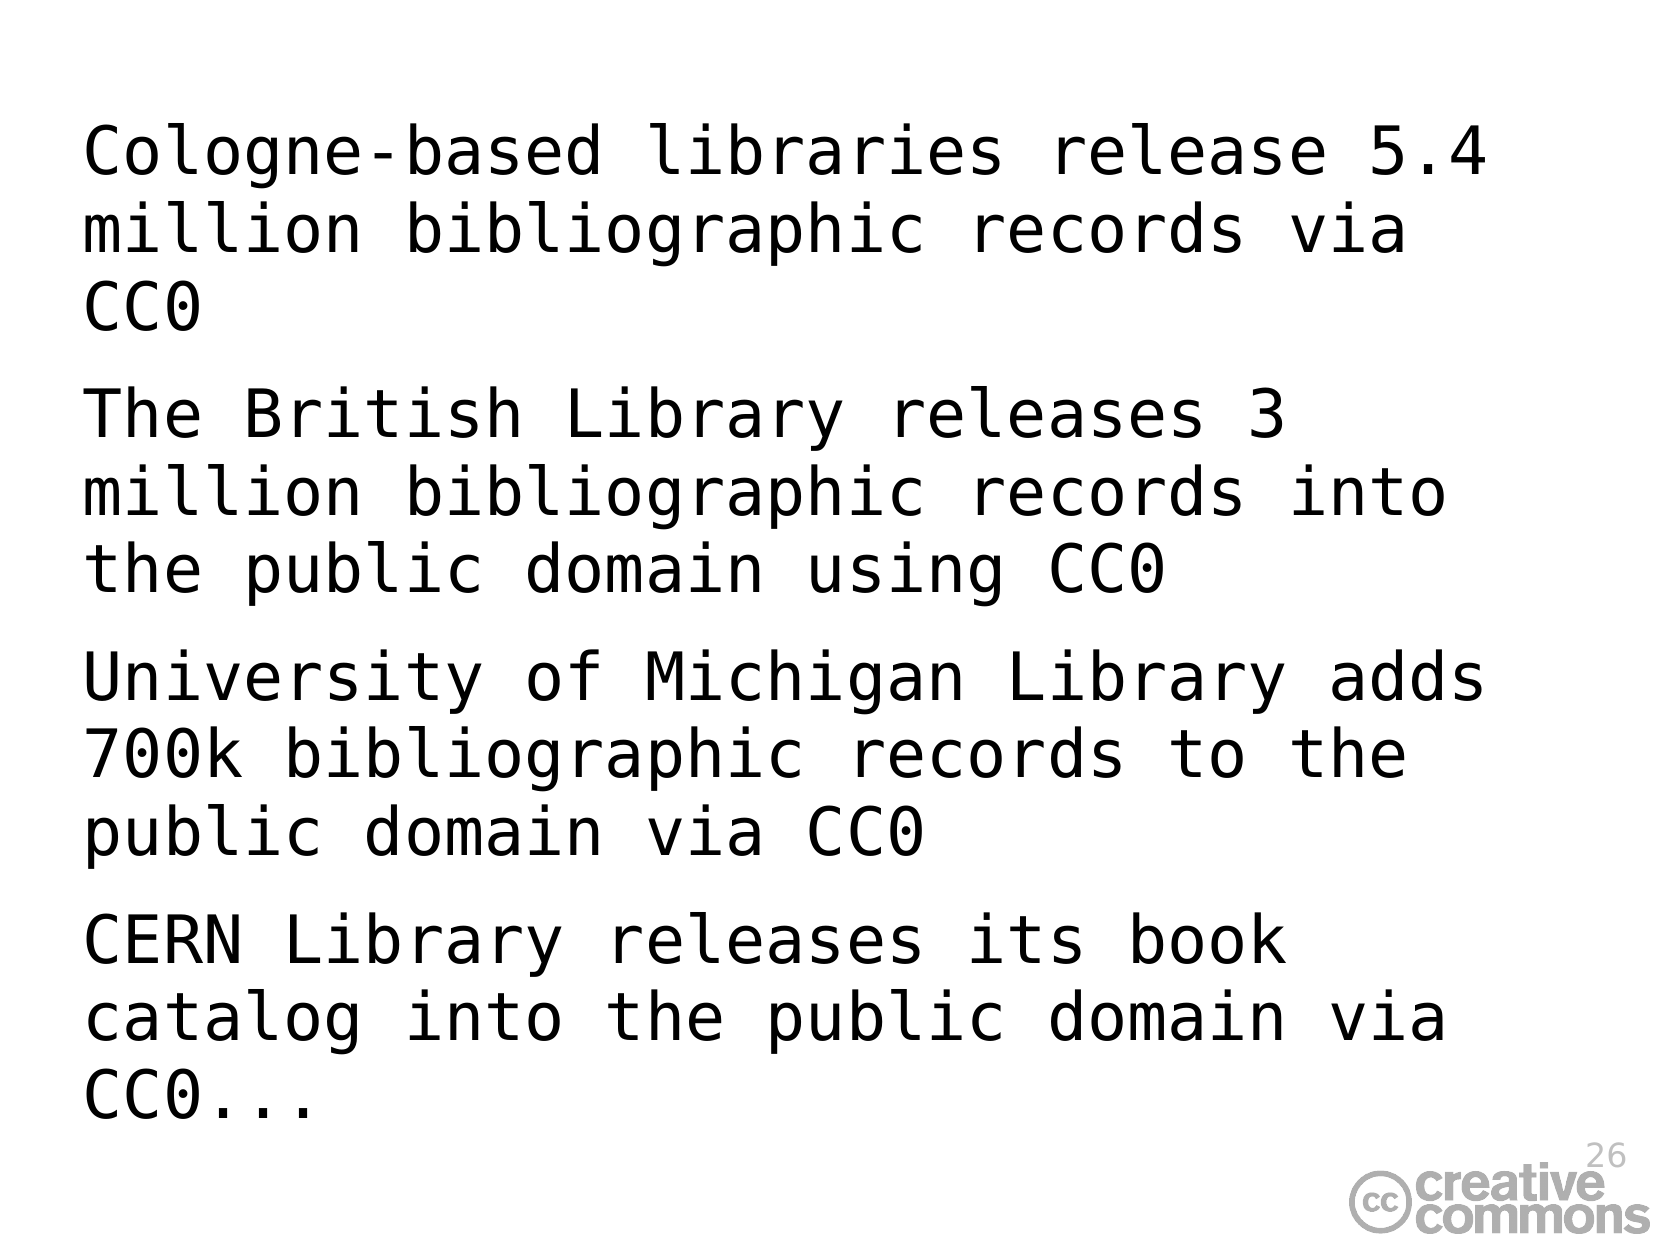

# Cologne-based libraries release 5.4 million bibliographic records via CC0
The British Library releases 3 million bibliographic records into the public domain using CC0
University of Michigan Library adds 700k bibliographic records to the public domain via CC0
CERN Library releases its book catalog into the public domain via CC0...